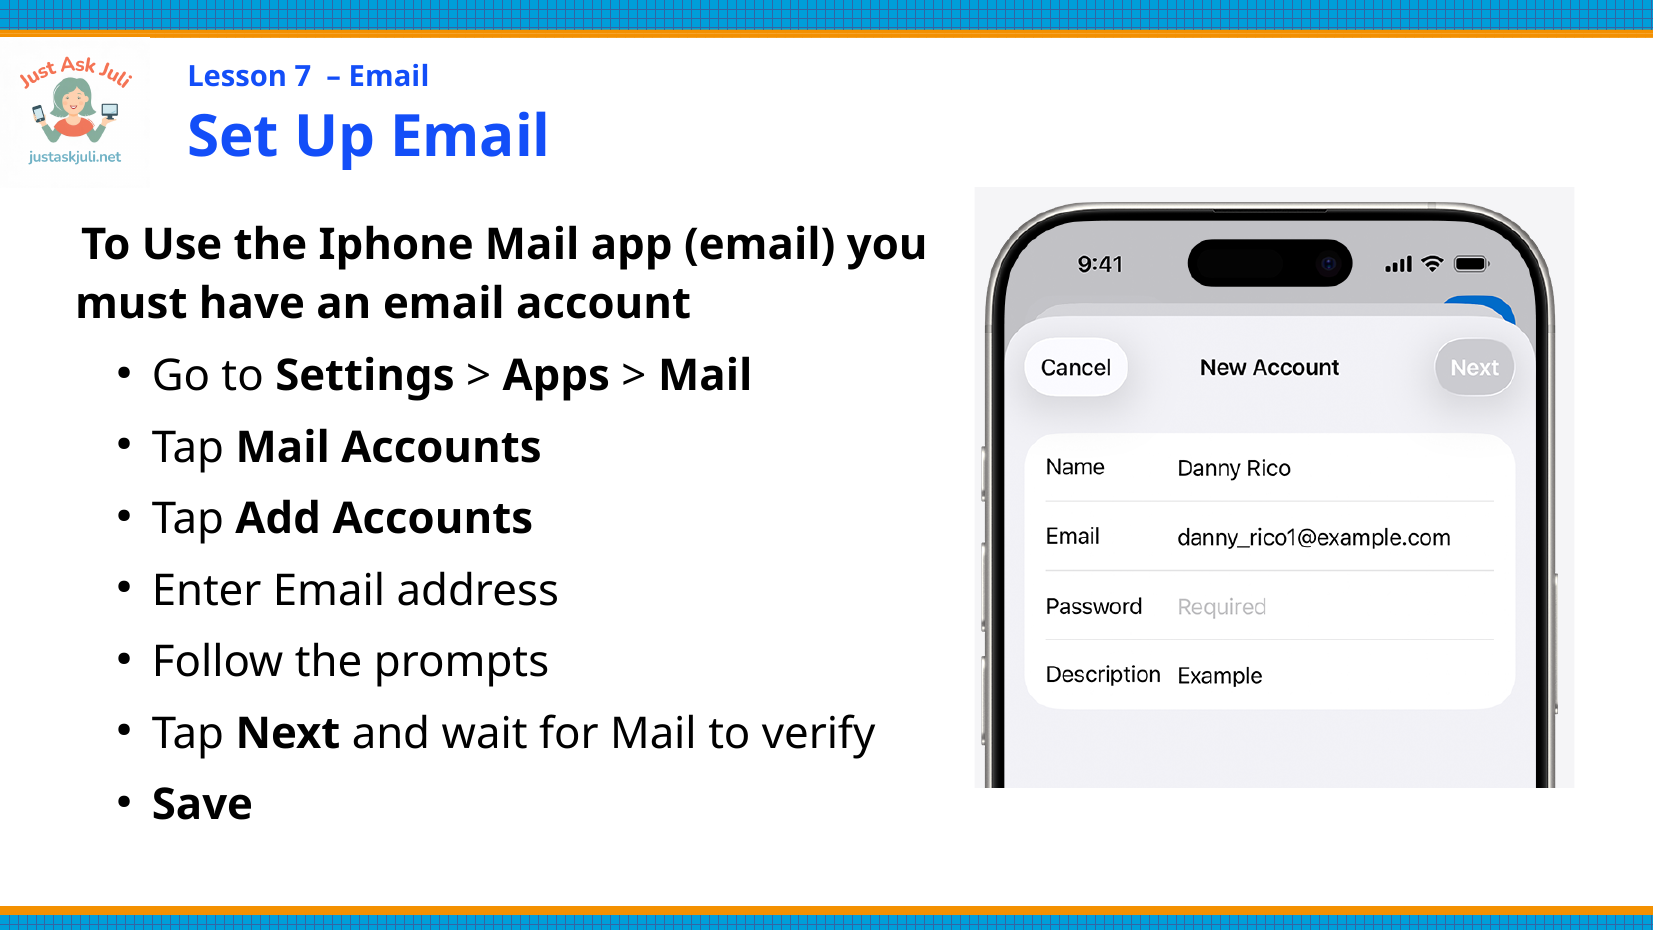

Lesson 7 – Email
Set Up Email
To Use the Iphone Mail app (email) you must have an email account
Go to Settings > Apps > Mail
Tap Mail Accounts
Tap Add Accounts
Enter Email address
Follow the prompts
Tap Next and wait for Mail to verify
Save